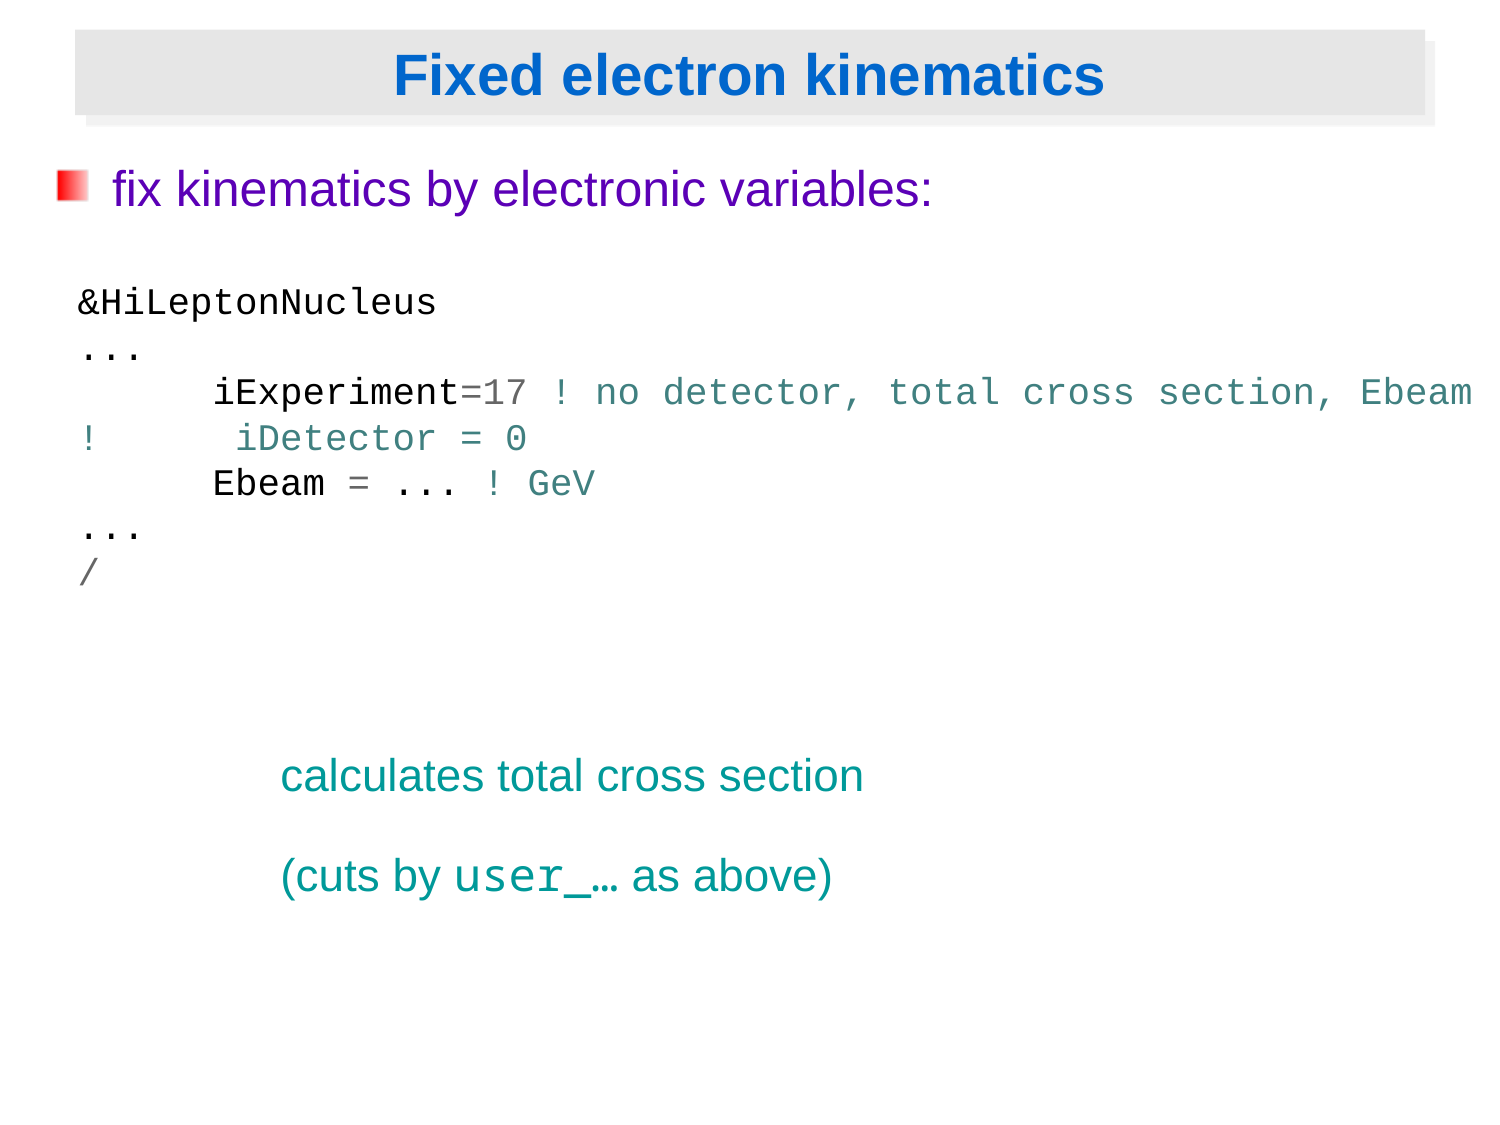

# Fixed electron kinematics
fix kinematics by electronic variables:
&HiLeptonNucleus
...
 iExperiment=17 ! no detector, total cross section, Ebeam
! iDetector = 0
 Ebeam = ... ! GeV
...
/
calculates total cross section
(cuts by user_… as above)